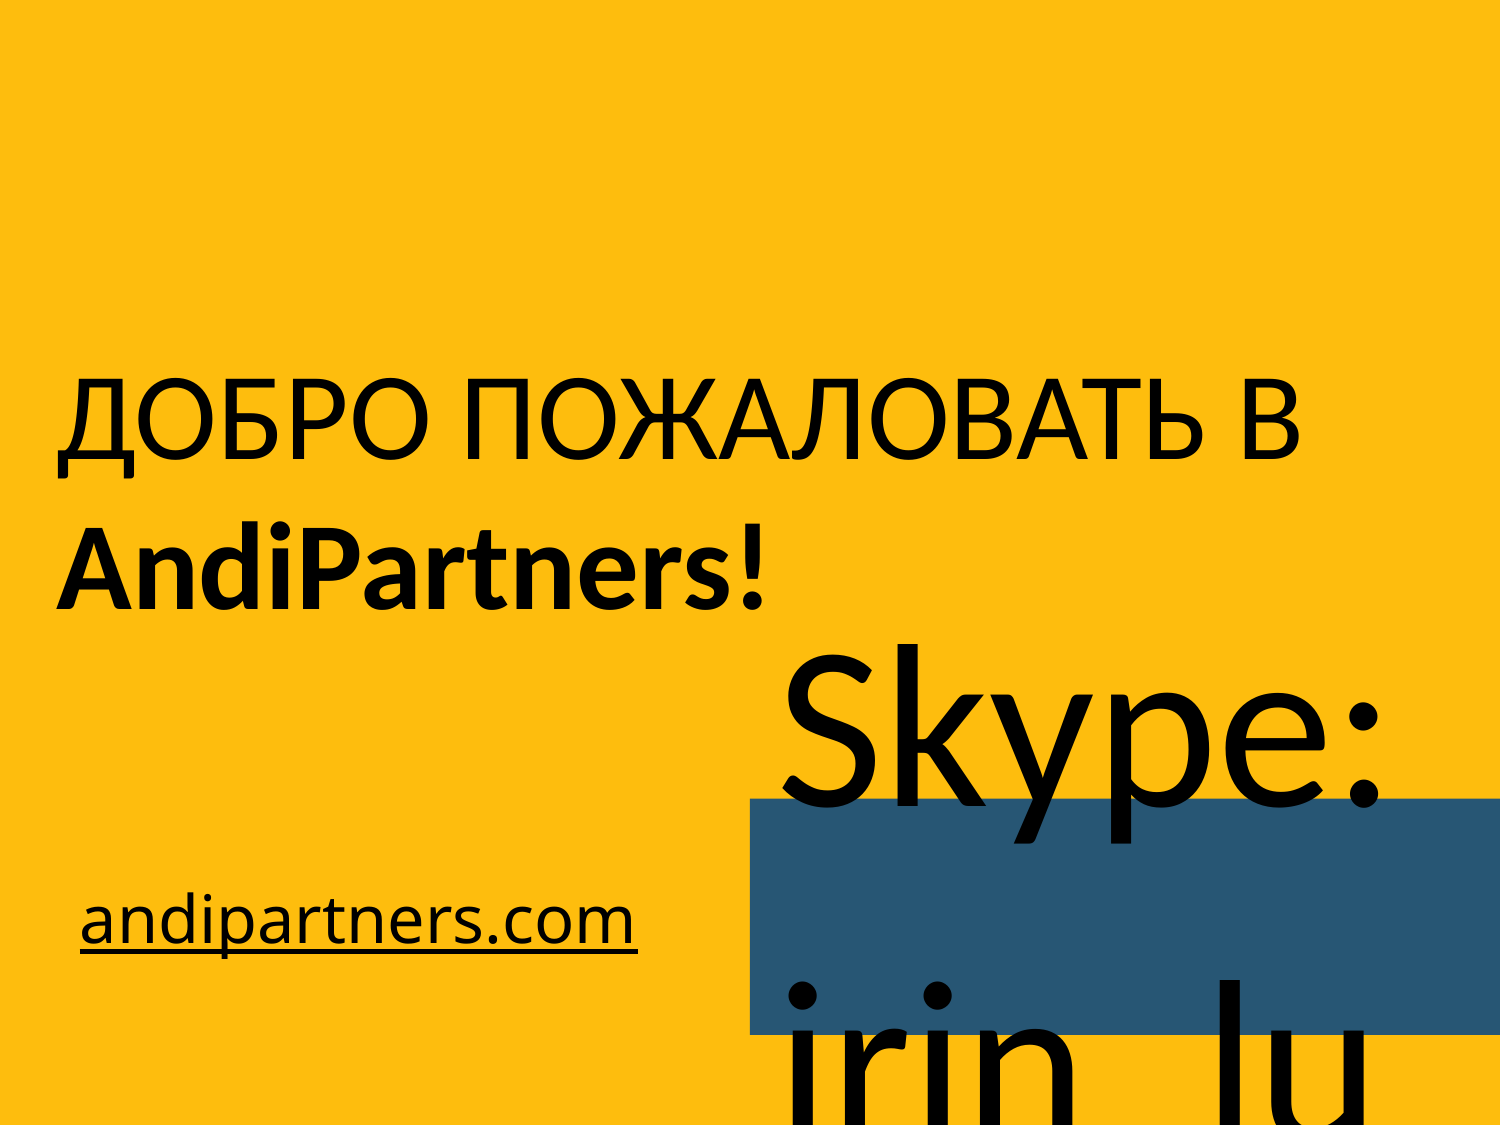

ДОБРО ПОЖАЛОВАТЬ В
AndiPartners!
Skype: irin_lugovaya
andipartners.com